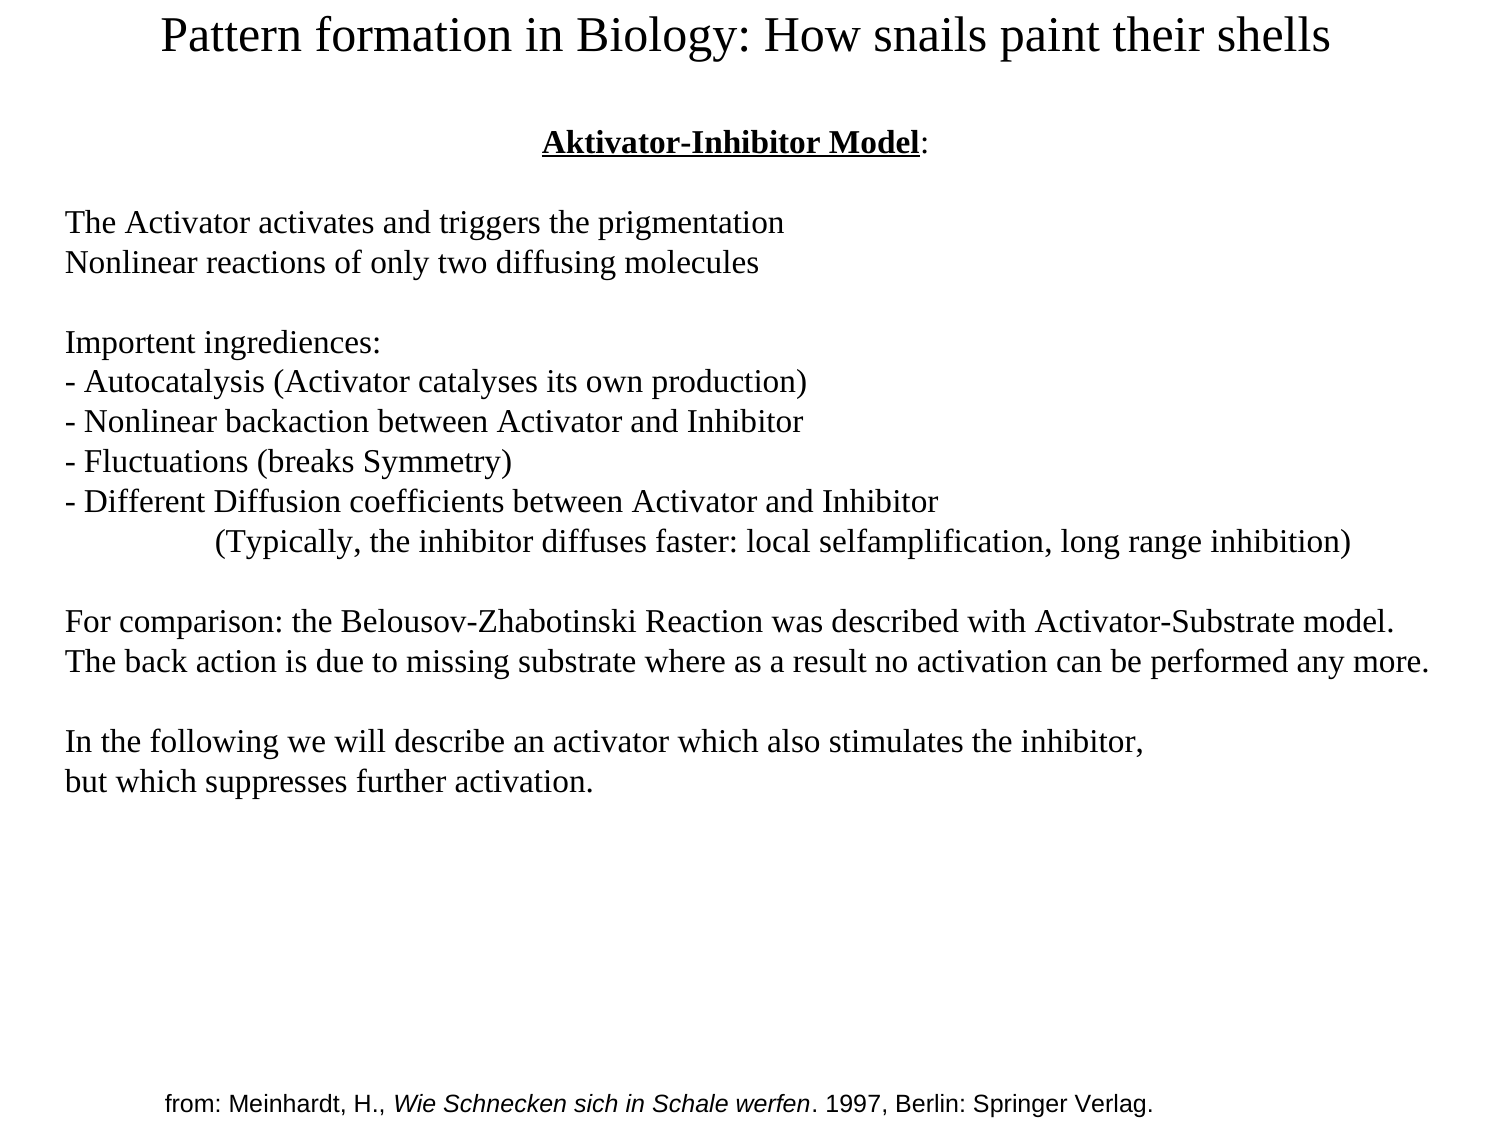

# Pattern formation in Biology: How snails paint their shells
Aktivator-Inhibitor Model:
The Activator activates and triggers the prigmentation
Nonlinear reactions of only two diffusing molecules
Importent ingrediences:
- Autocatalysis (Activator catalyses its own production)
- Nonlinear backaction between Activator and Inhibitor
- Fluctuations (breaks Symmetry)
- Different Diffusion coefficients between Activator and Inhibitor
	(Typically, the inhibitor diffuses faster: local selfamplification, long range inhibition)
For comparison: the Belousov-Zhabotinski Reaction was described with Activator-Substrate model. The back action is due to missing substrate where as a result no activation can be performed any more.
In the following we will describe an activator which also stimulates the inhibitor,
but which suppresses further activation.
from: Meinhardt, H., Wie Schnecken sich in Schale werfen. 1997, Berlin: Springer Verlag.